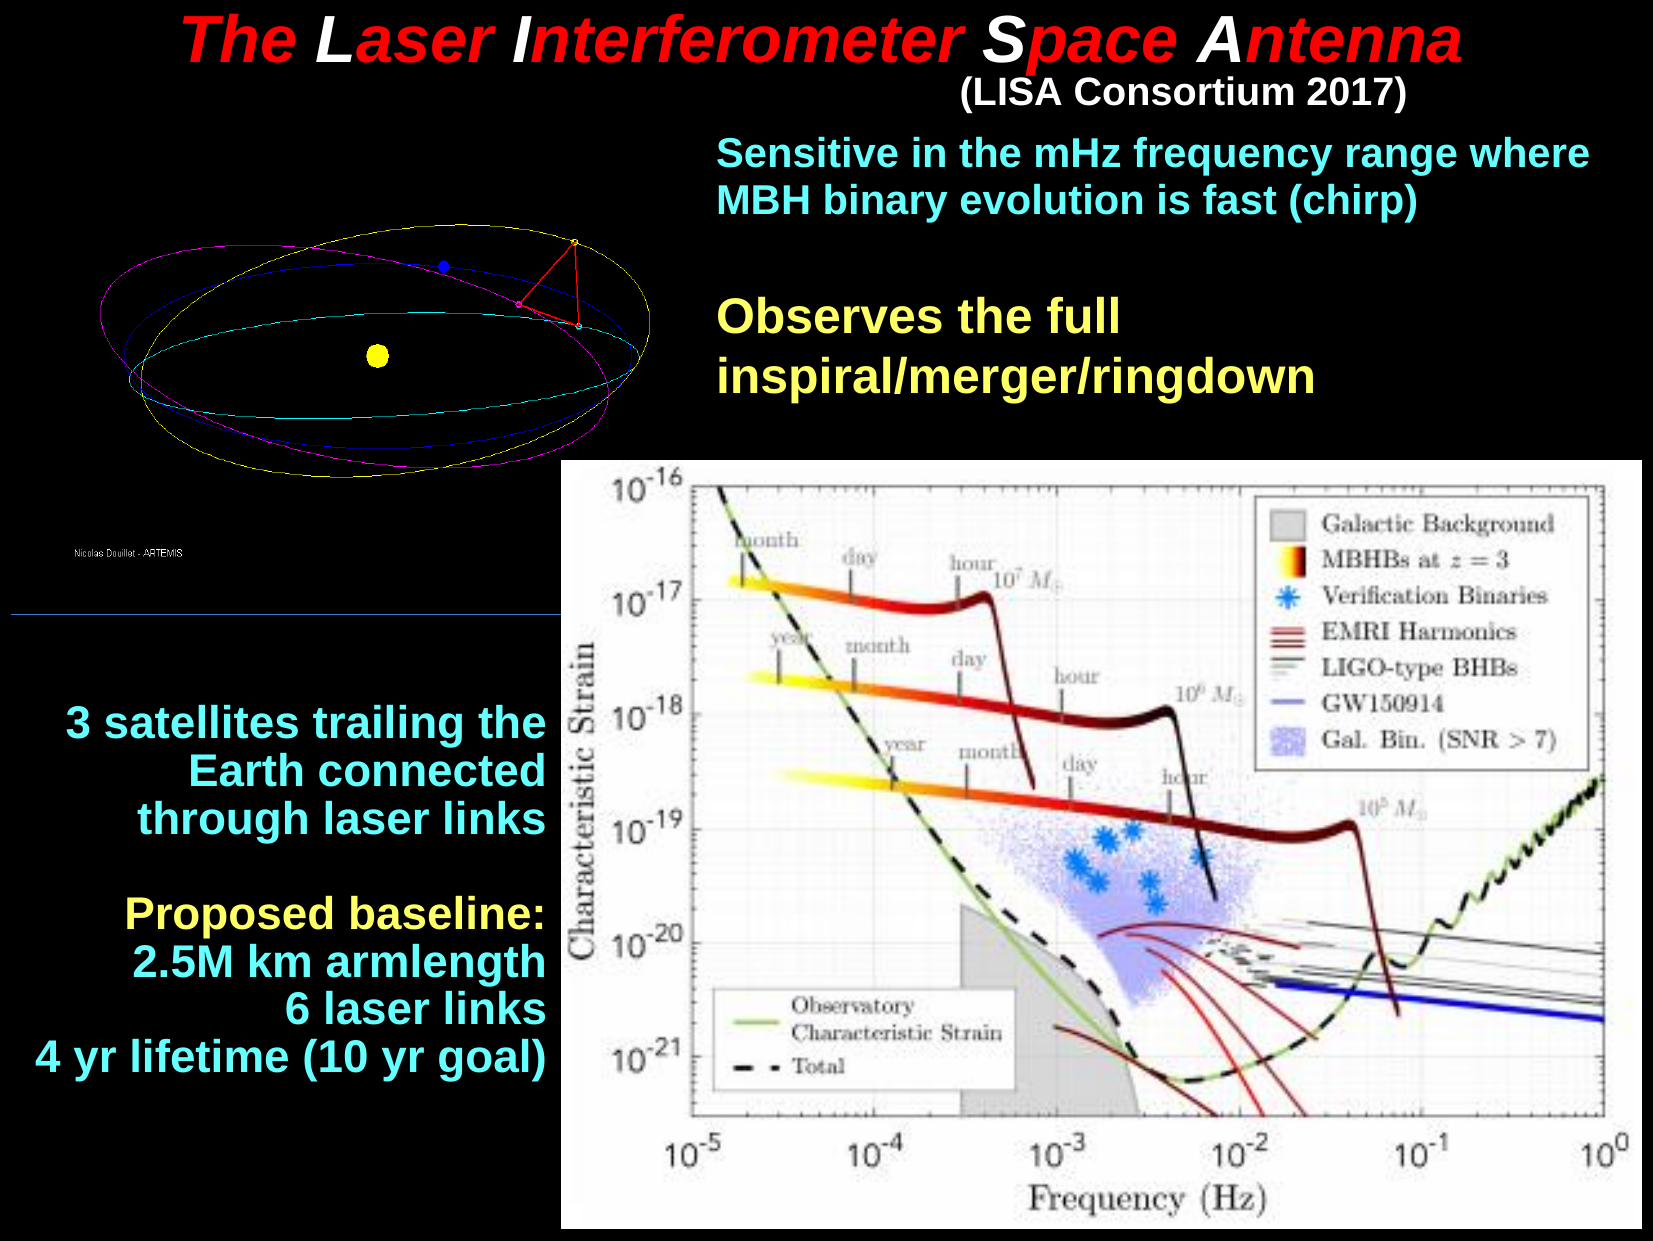

The Laser Interferometer Space Antenna
(LISA Consortium 2017)
Sensitive in the mHz frequency range where MBH binary evolution is fast (chirp)
Observes the full inspiral/merger/ringdown
3 satellites trailing the Earth connected through laser links
Proposed baseline: 2.5M km armlength
6 laser links
4 yr lifetime (10 yr goal)